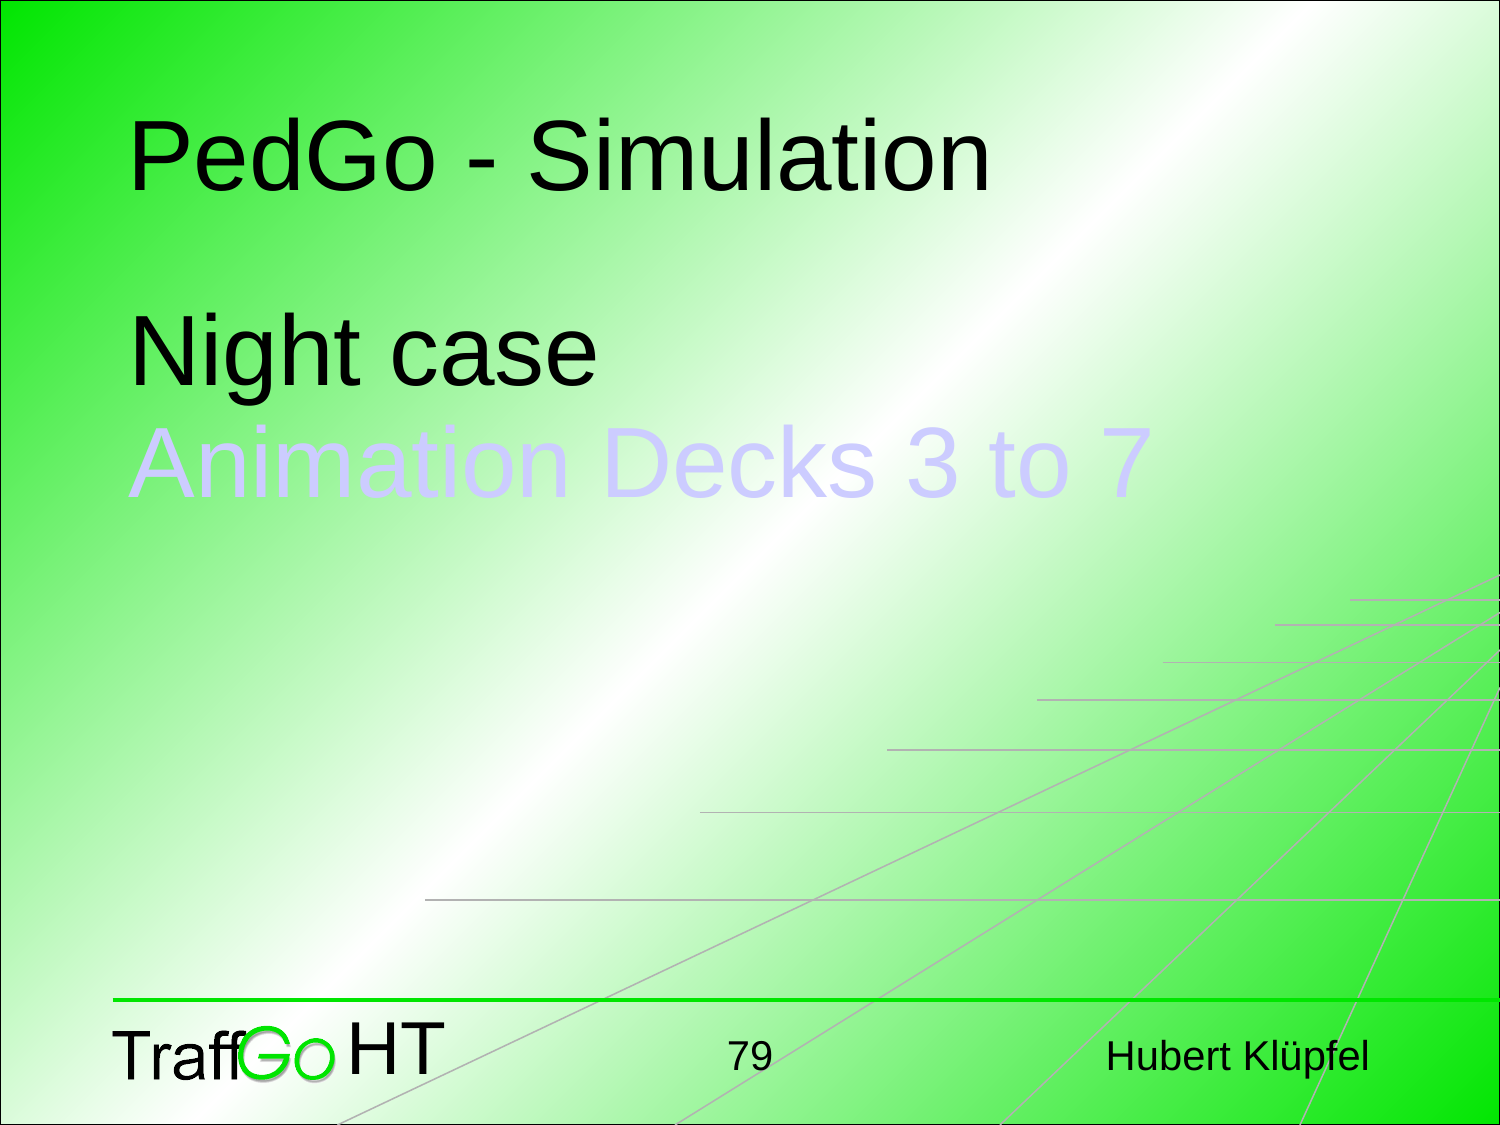

# PedGo - Simulation
Night case
Animation Decks 3 to 7